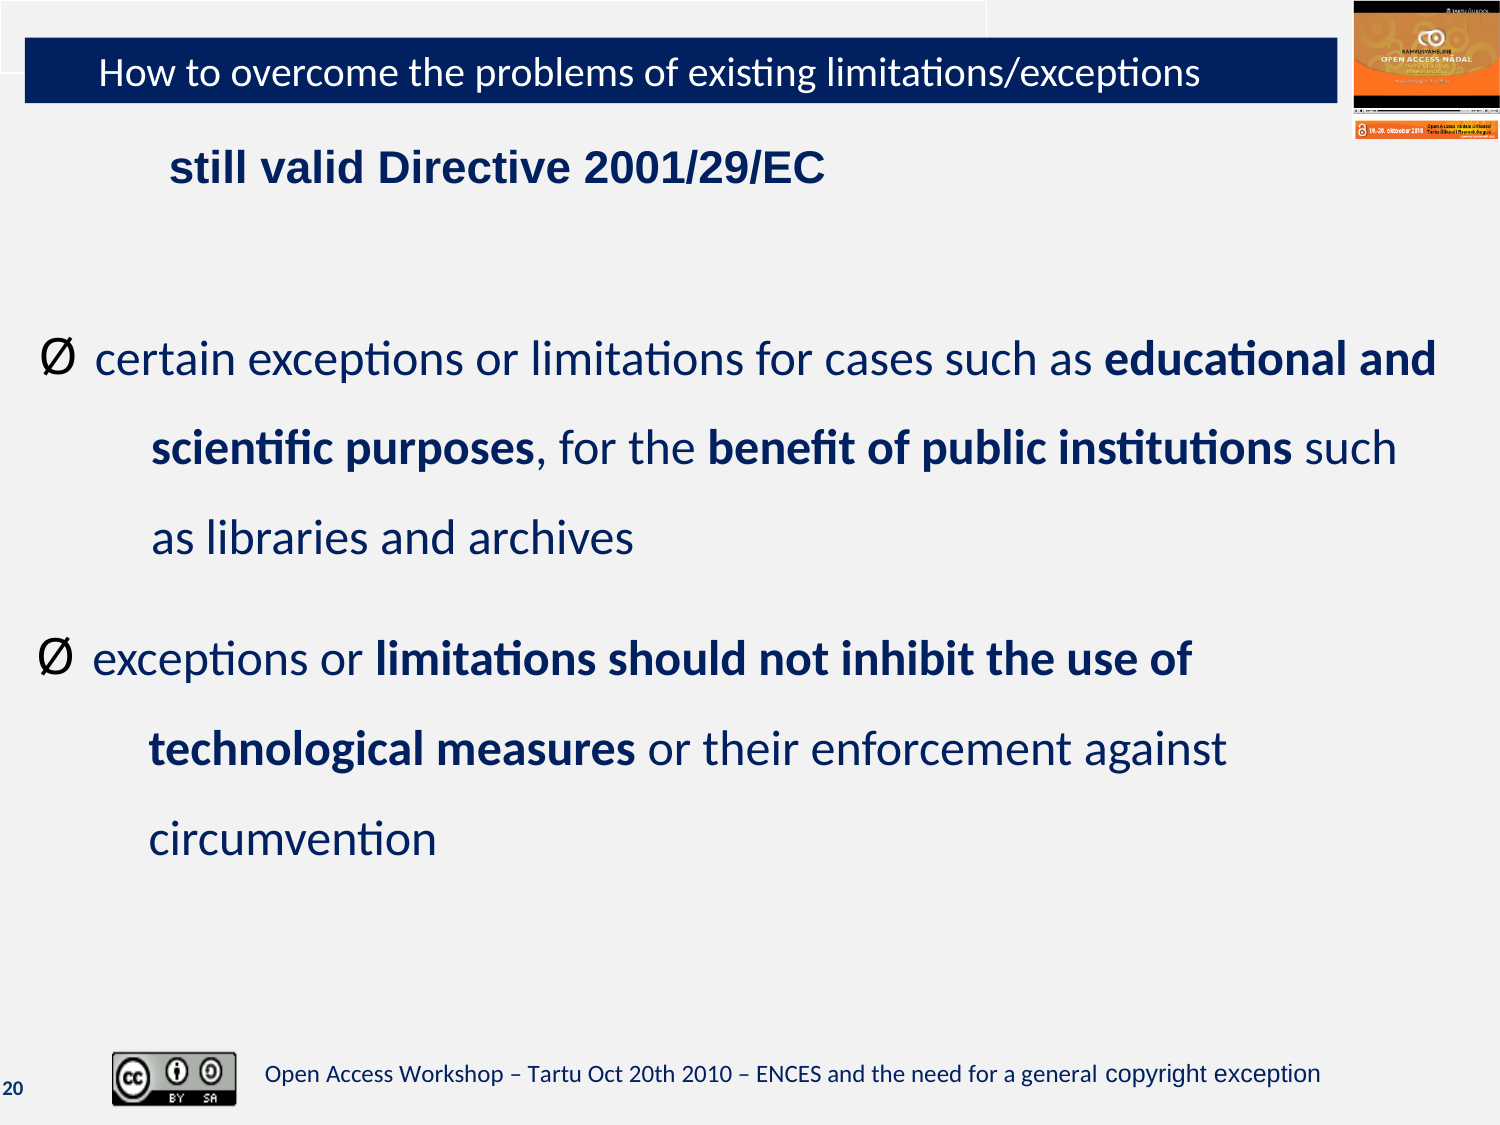

How to overcome the problems of existing limitations/exceptions
# still valid Directive 2001/29/EC
certain exceptions or limitations for cases such as educational and scientific purposes, for the benefit of public institutions such as libraries and archives
exceptions or limitations should not inhibit the use of technological measures or their enforcement against circumvention